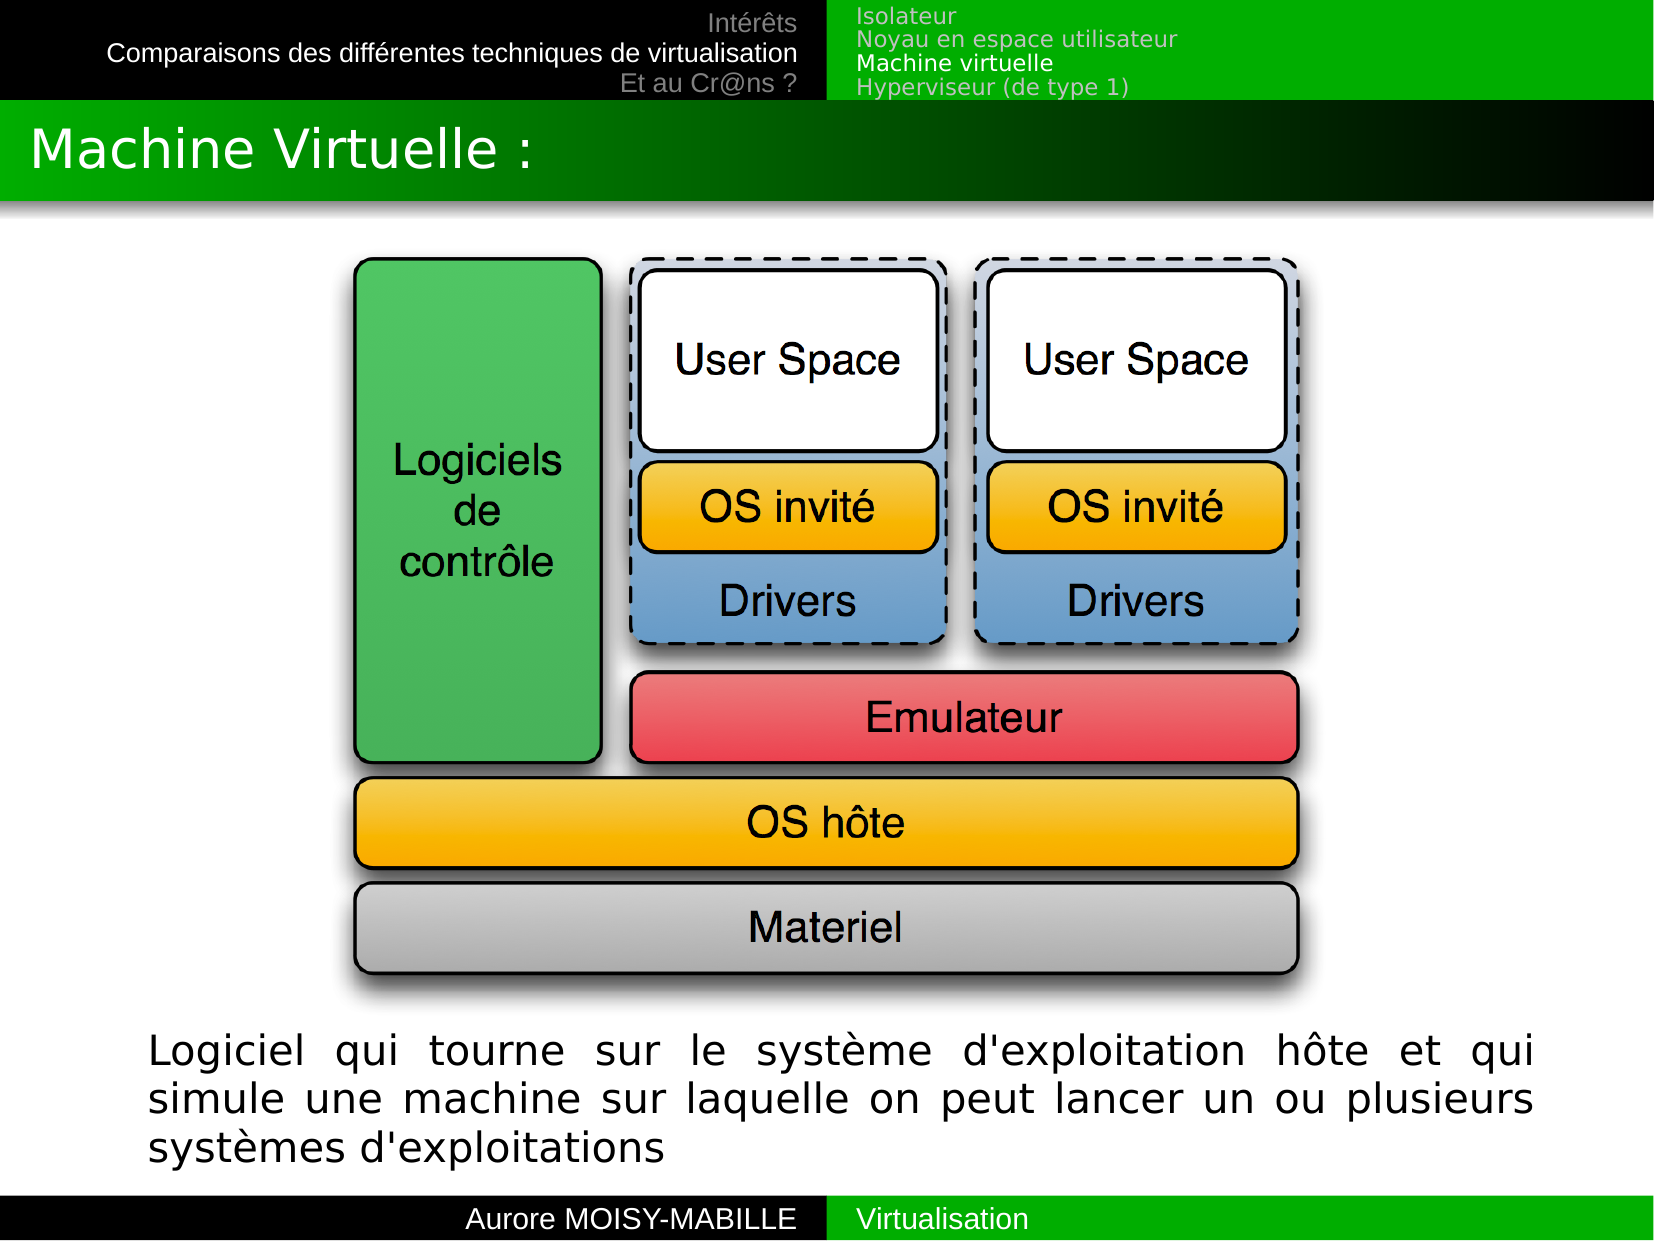

Isolateur
Noyau en espace utilisateur
Machine virtuelle
Hyperviseur (de type 1)
Intérêts
Comparaisons des différentes techniques de virtualisation
Et au Cr@ns ?
Machine Virtuelle :
Logiciel qui tourne sur le système d'exploitation hôte et qui simule une machine sur laquelle on peut lancer un ou plusieurs systèmes d'exploitations
Aurore MOISY-MABILLE
Virtualisation